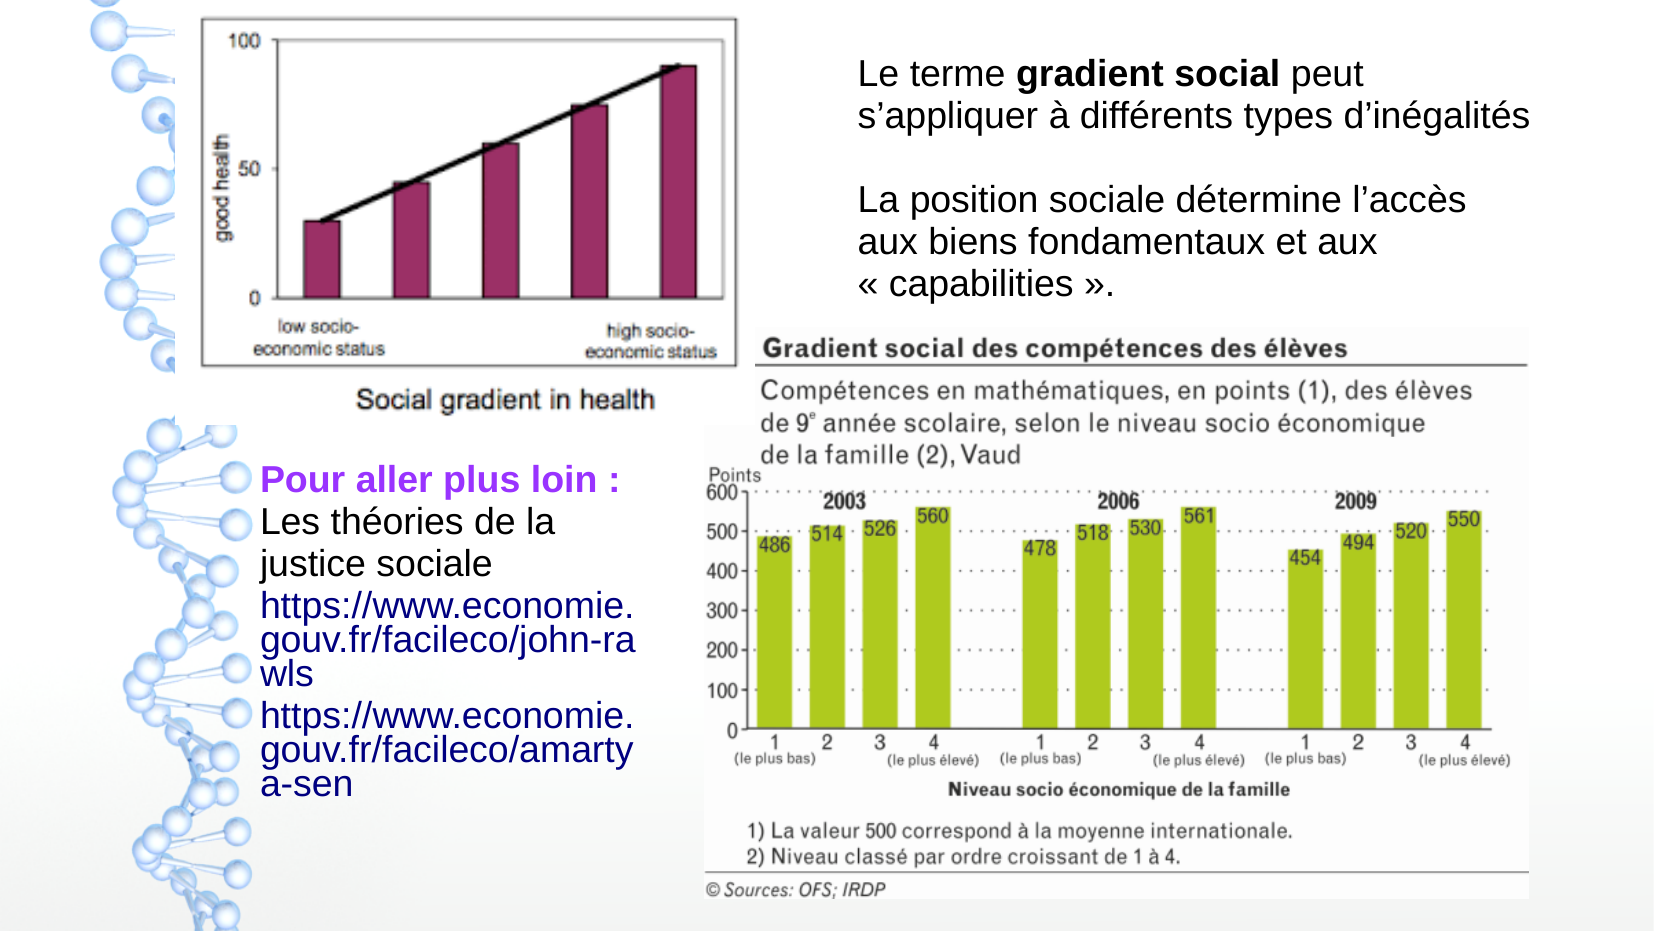

Le terme gradient social peut s’appliquer à différents types d’inégalités
La position sociale détermine l’accès aux biens fondamentaux et aux « capabilities ».
Pour aller plus loin :
Les théories de la justice sociale
https://www.economie.gouv.fr/facileco/john-rawls
https://www.economie.gouv.fr/facileco/amartya-sen